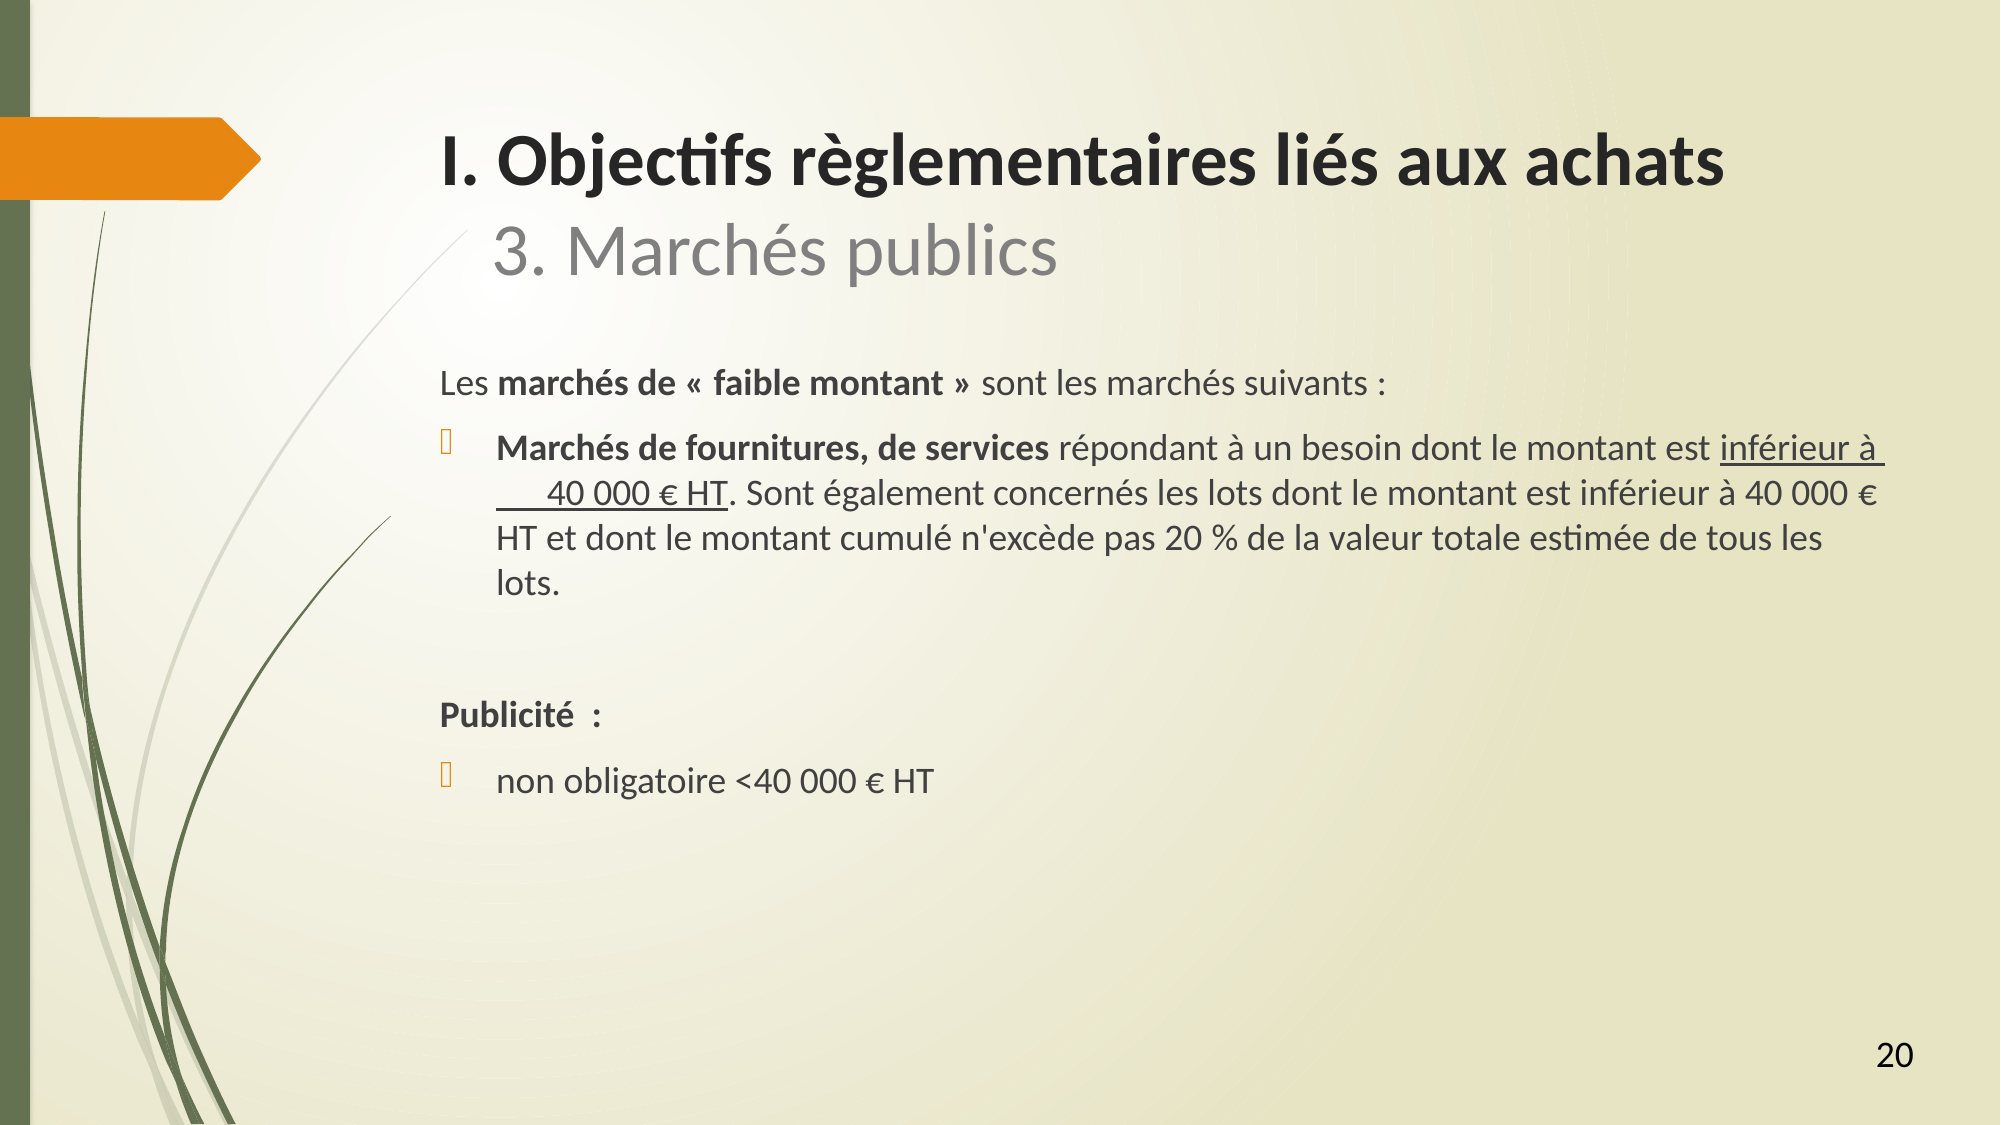

I. Objectifs règlementaires liés aux achats
 3. Marchés publics
# Les marchés de « faible montant » sont les marchés suivants :
Marchés de fournitures, de services répondant à un besoin dont le montant est inférieur à 40 000 € HT. Sont également concernés les lots dont le montant est inférieur à 40 000 € HT et dont le montant cumulé n'excède pas 20 % de la valeur totale estimée de tous les lots.
Publicité :
non obligatoire <40 000 € HT